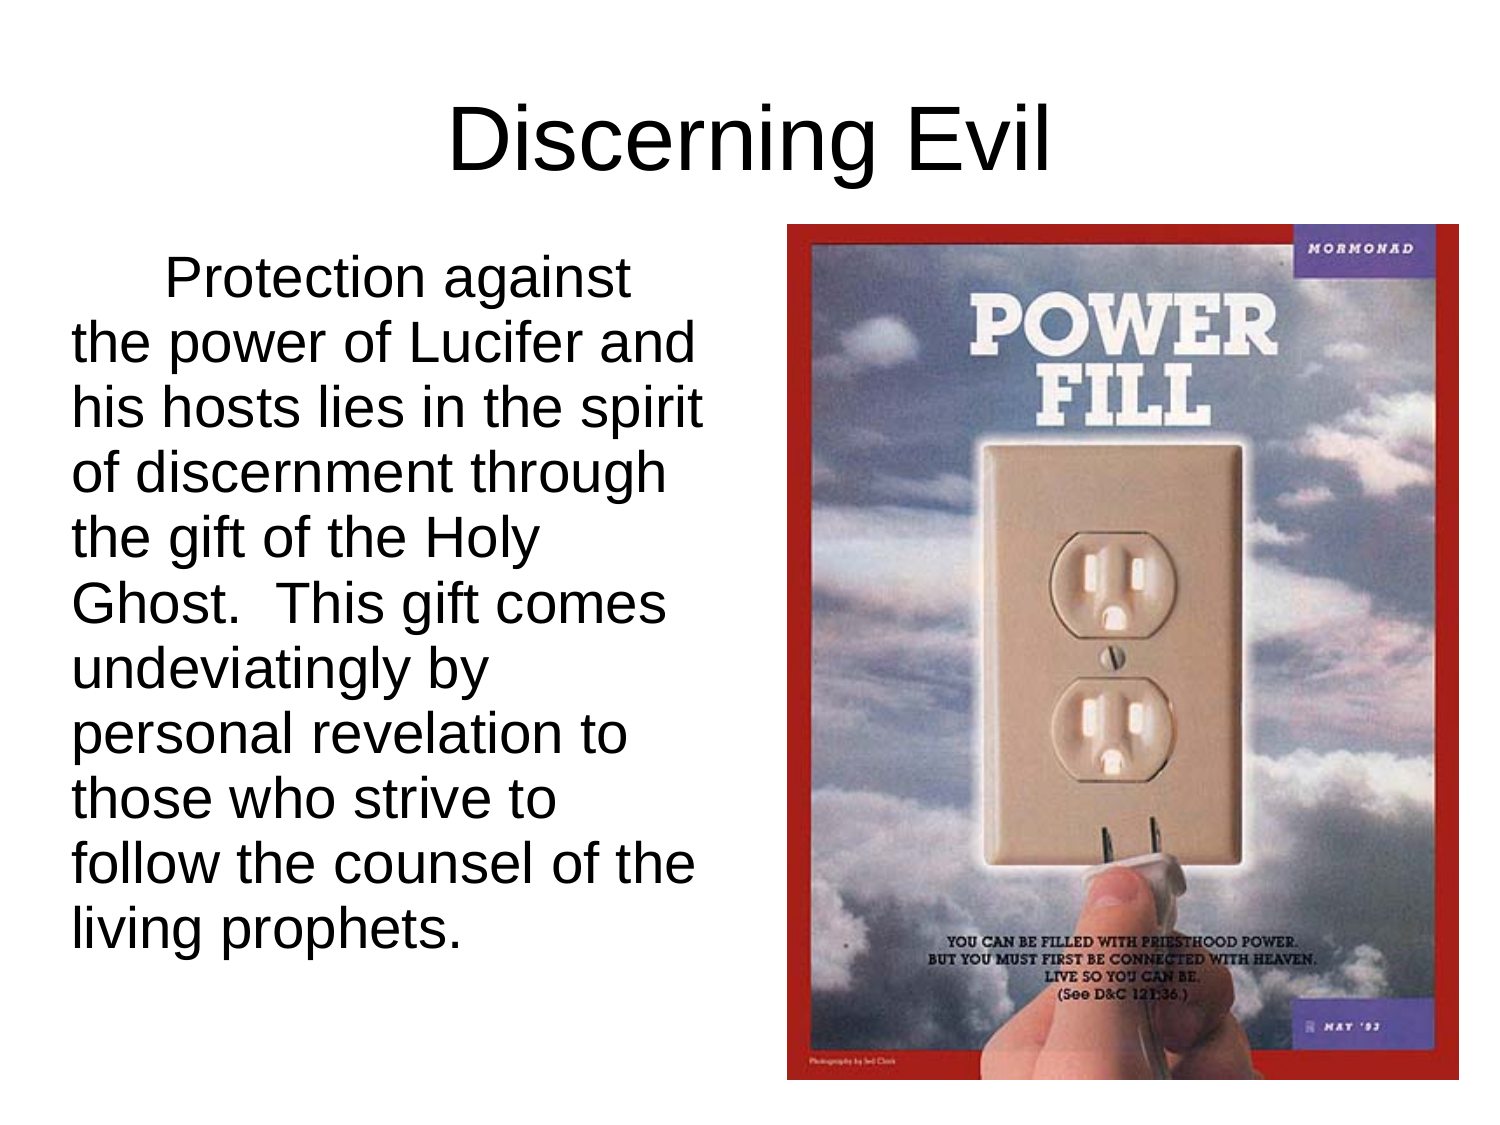

# Discerning Evil
		Protection against the power of Lucifer and his hosts lies in the spirit of discernment through the gift of the Holy Ghost. This gift comes undeviatingly by personal revelation to those who strive to follow the counsel of the living prophets.